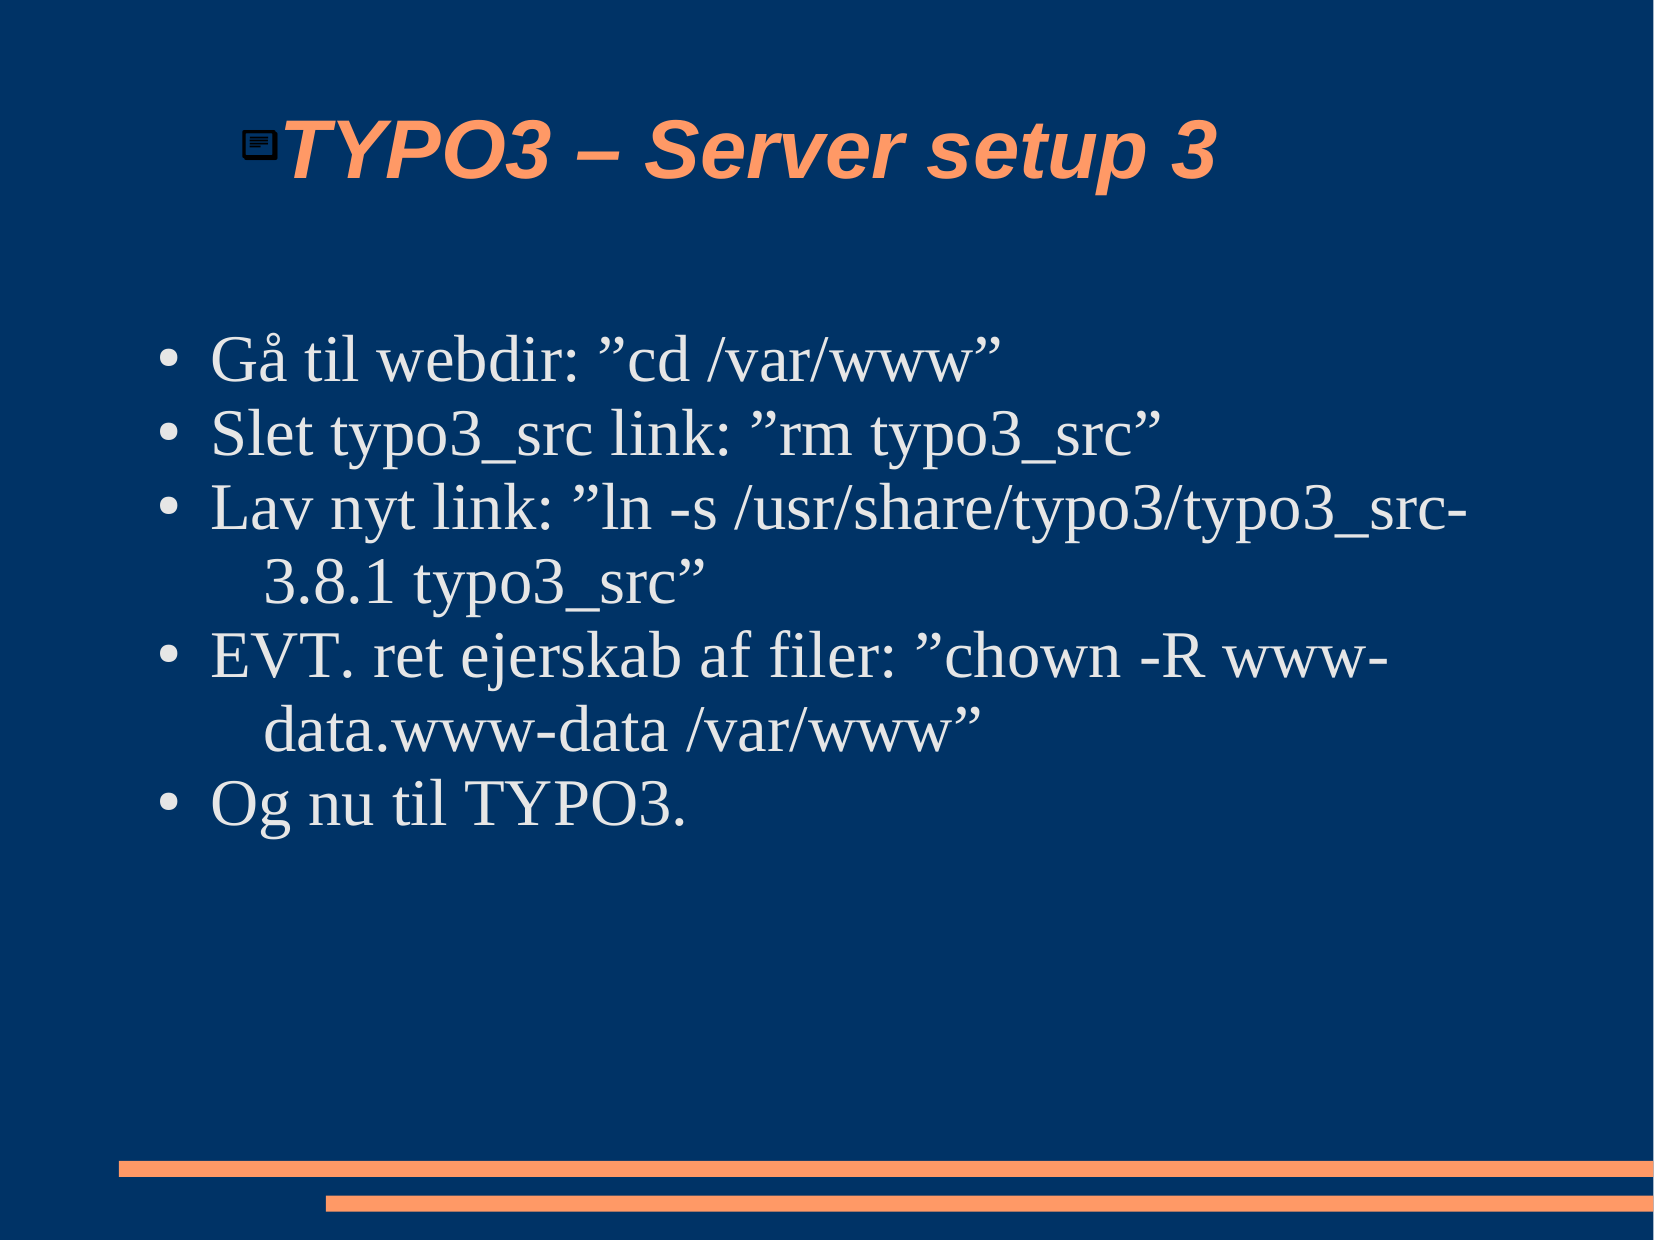

# TYPO3 – Server setup 3
Gå til webdir: ”cd /var/www”
Slet typo3_src link: ”rm typo3_src”
Lav nyt link: ”ln -s /usr/share/typo3/typo3_src-3.8.1 typo3_src”
EVT. ret ejerskab af filer: ”chown -R www-data.www-data /var/www”
Og nu til TYPO3.